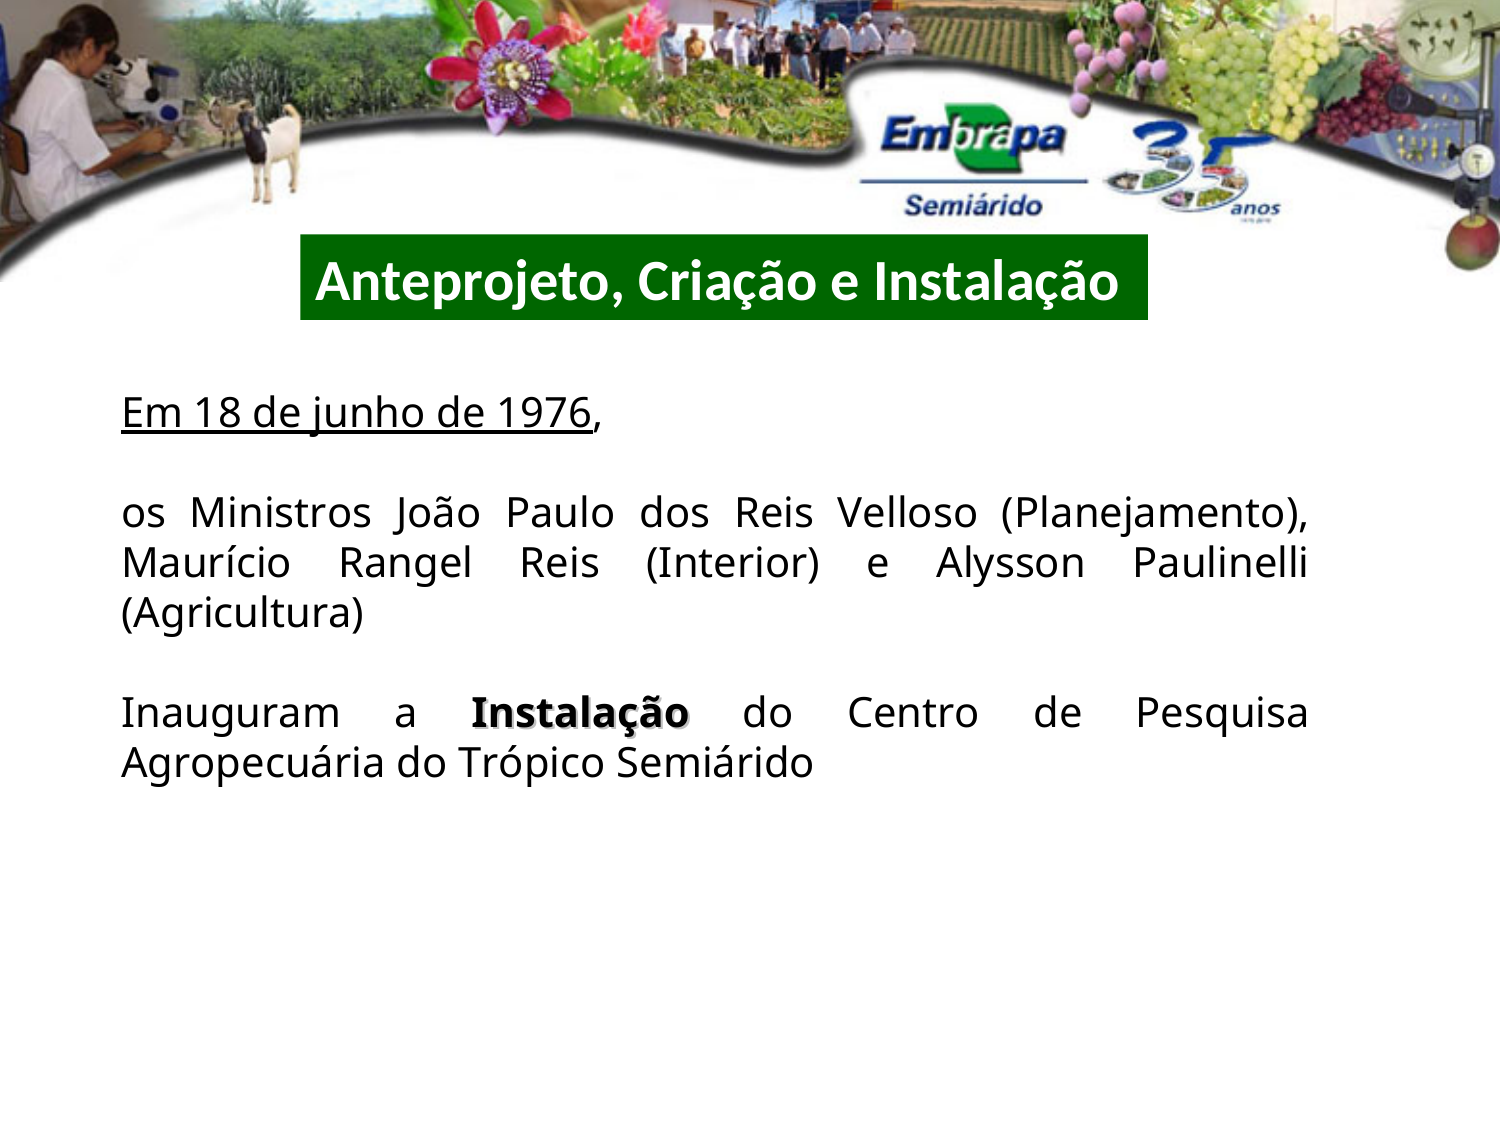

Anteprojeto, Criação e Instalação
Em 18 de junho de 1976,
os Ministros João Paulo dos Reis Velloso (Planejamento), Maurício Rangel Reis (Interior) e Alysson Paulinelli (Agricultura)
Inauguram a Instalação do Centro de Pesquisa Agropecuária do Trópico Semiárido